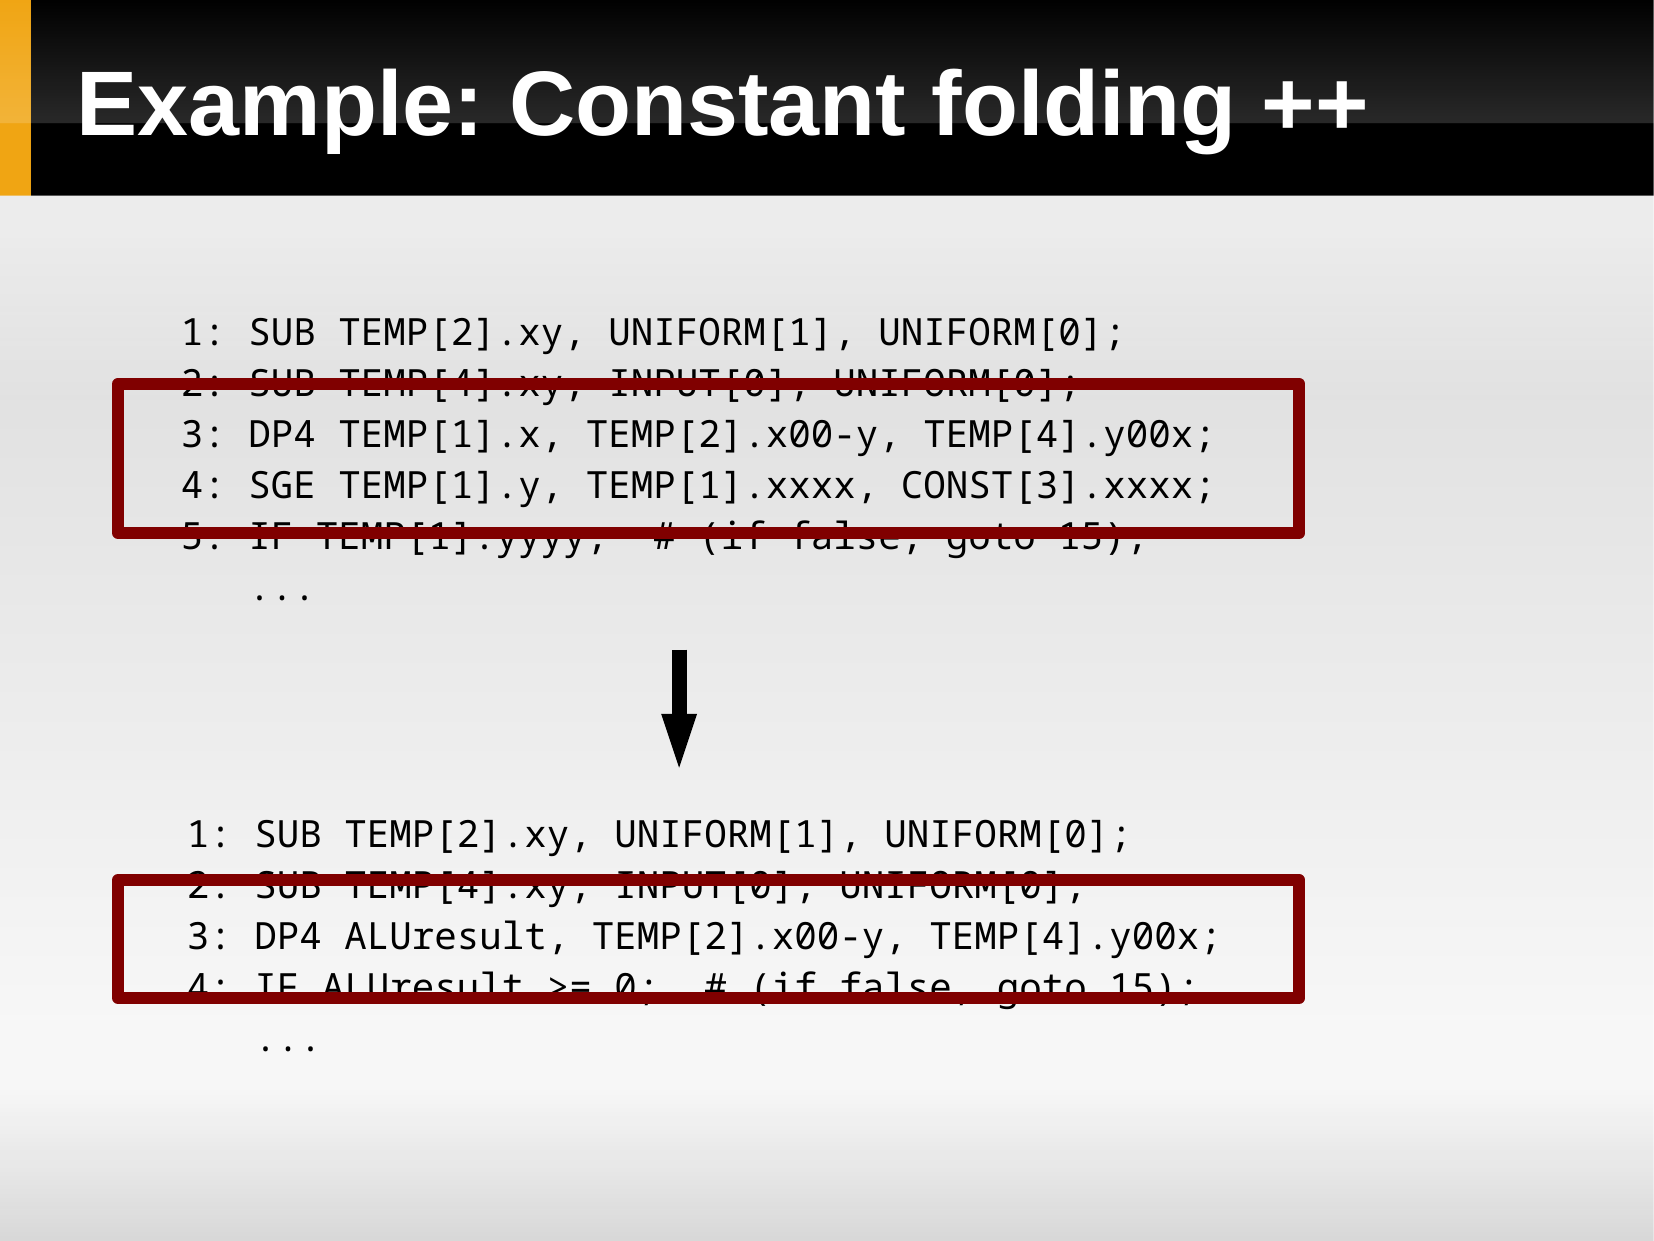

# Example: Constant folding ++
 1: SUB TEMP[2].xy, UNIFORM[1], UNIFORM[0];
 2: SUB TEMP[4].xy, INPUT[0], UNIFORM[0];
 3: DP4 TEMP[1].x, TEMP[2].x00-y, TEMP[4].y00x;
 4: SGE TEMP[1].y, TEMP[1].xxxx, CONST[3].xxxx;
 5: IF TEMP[1].yyyy; # (if false, goto 15);
 ...
 1: SUB TEMP[2].xy, UNIFORM[1], UNIFORM[0];
 2: SUB TEMP[4].xy, INPUT[0], UNIFORM[0];
 3: DP4 ALUresult, TEMP[2].x00-y, TEMP[4].y00x;
 4: IF ALUresult >= 0; # (if false, goto 15);
 ...